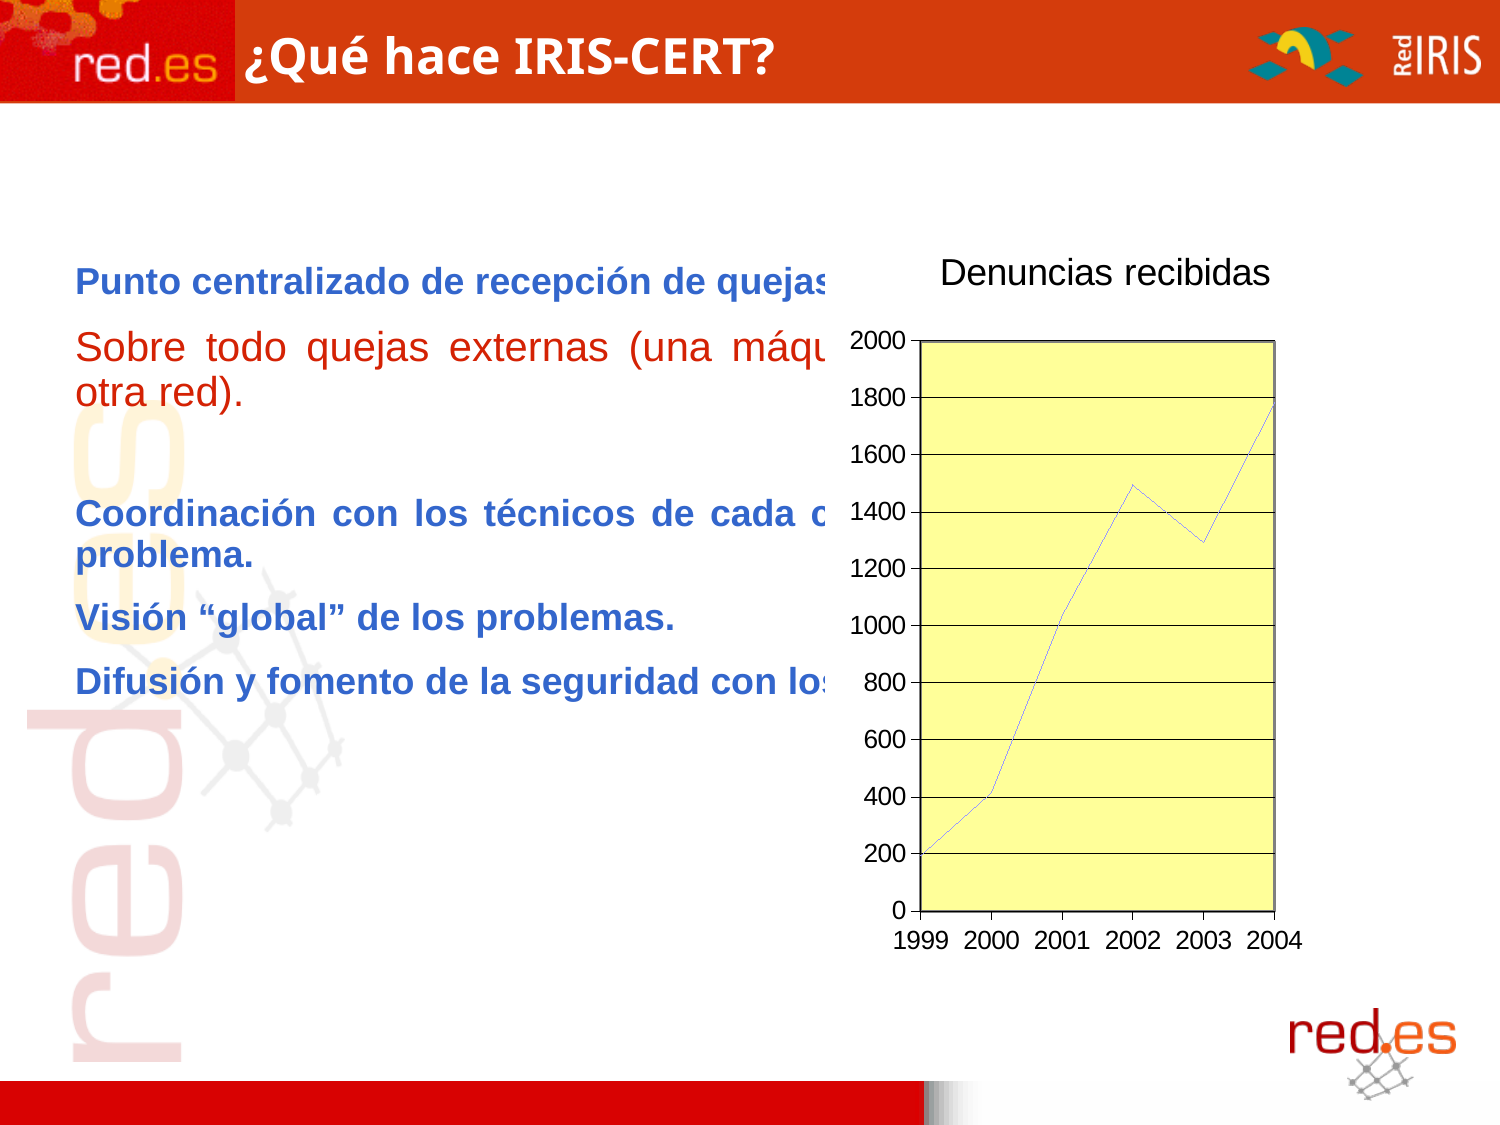

# ¿Qué hace IRIS-CERT?
### Chart: Denuncias recibidas
| Category | Incidentes reportados |
|---|---|
| 1999 | 195.0 |
| 2000 | 416.0 |
| 2001 | 1038.0 |
| 2002 | 1495.0 |
| 2003 | 1294.0 |
| 2004 | 1783.0 |Punto centralizado de recepción de quejas sobre equipos de RedIRIS:
Sobre todo quejas externas (una máquina de RedIRIS esta atacando otra red).
Coordinación con los técnicos de cada centro para intentar solucionar el problema.
Visión “global” de los problemas.
Difusión y fomento de la seguridad con los servicios de informática